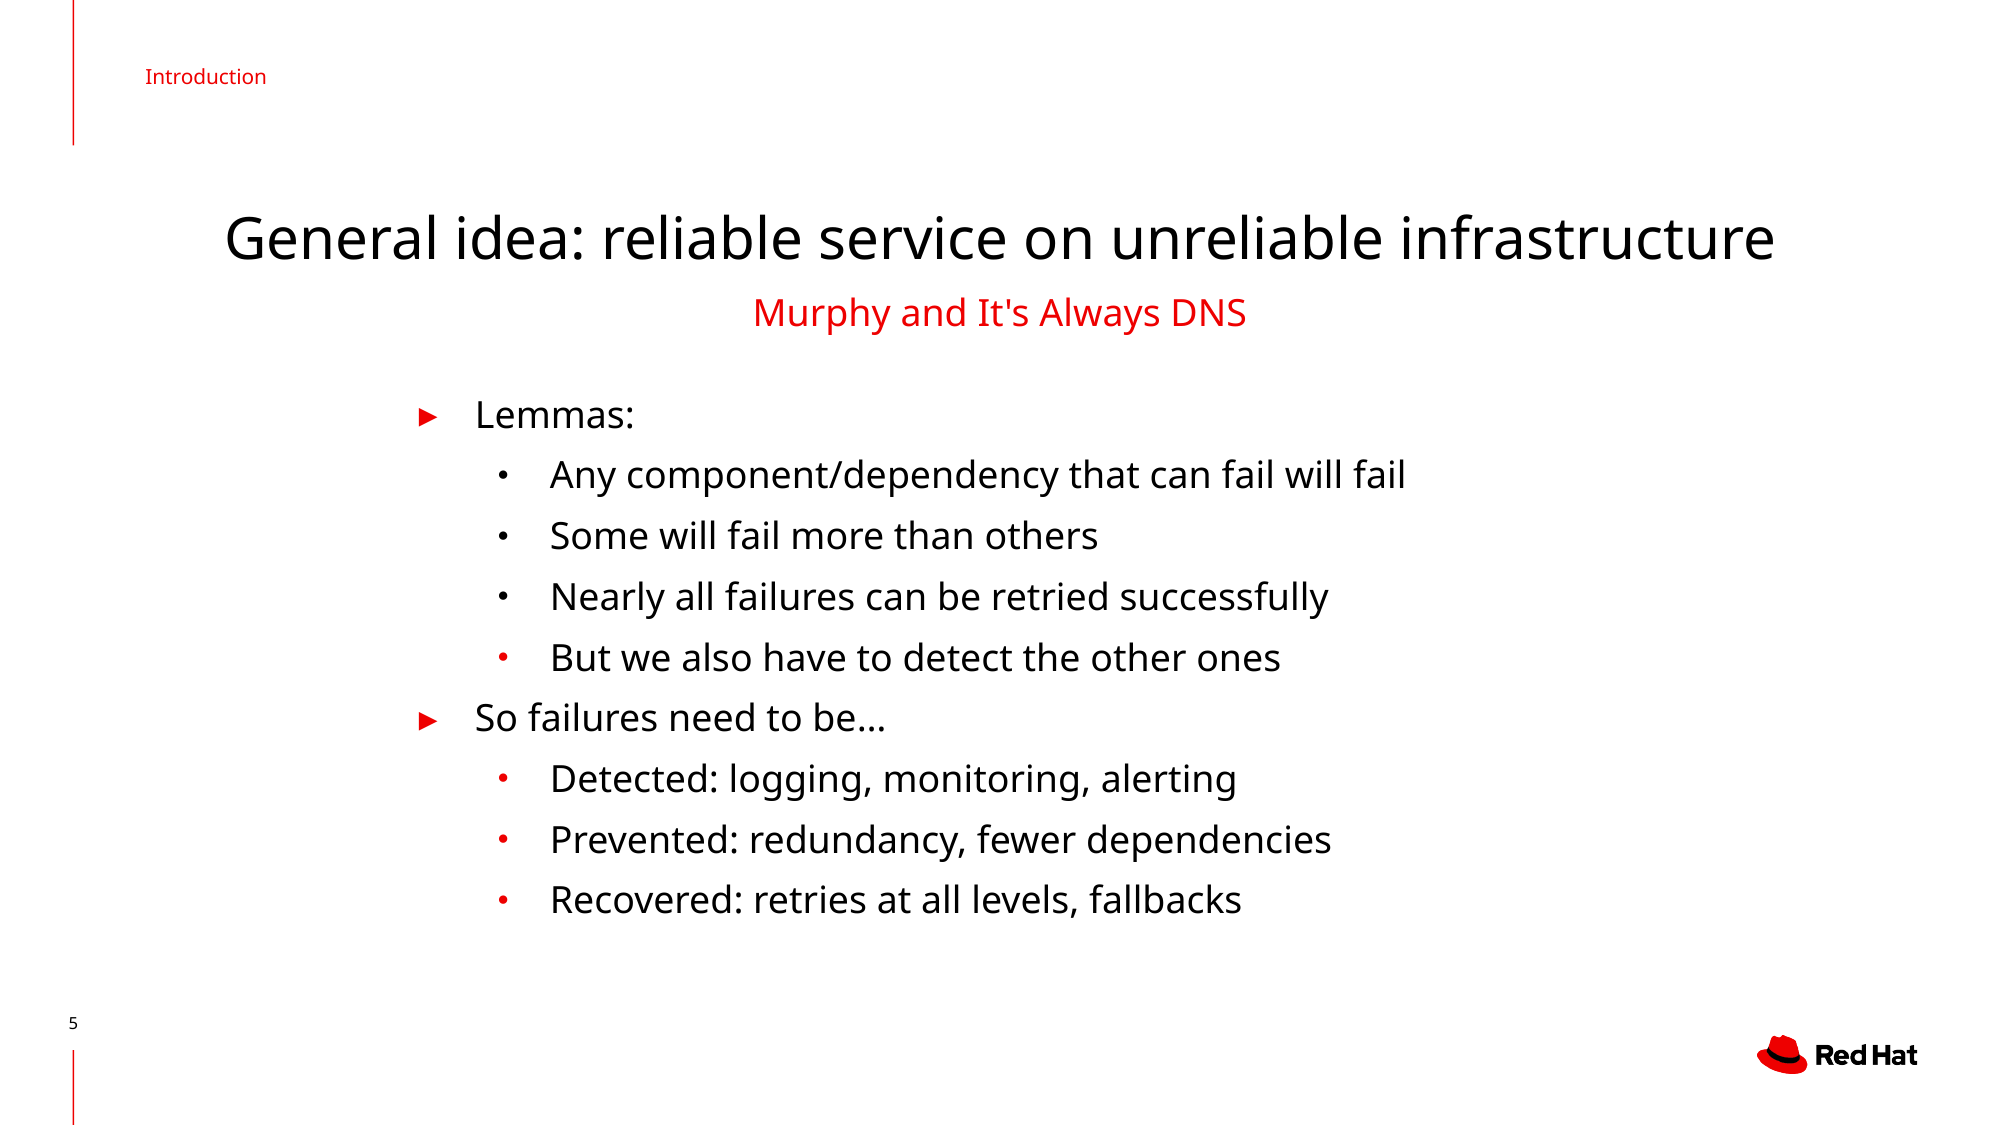

# Introduction
General idea: reliable service on unreliable infrastructure
Murphy and It's Always DNS
Lemmas:
Any component/dependency that can fail will fail
Some will fail more than others
Nearly all failures can be retried successfully
But we also have to detect the other ones
So failures need to be…
Detected: logging, monitoring, alerting
Prevented: redundancy, fewer dependencies
Recovered: retries at all levels, fallbacks